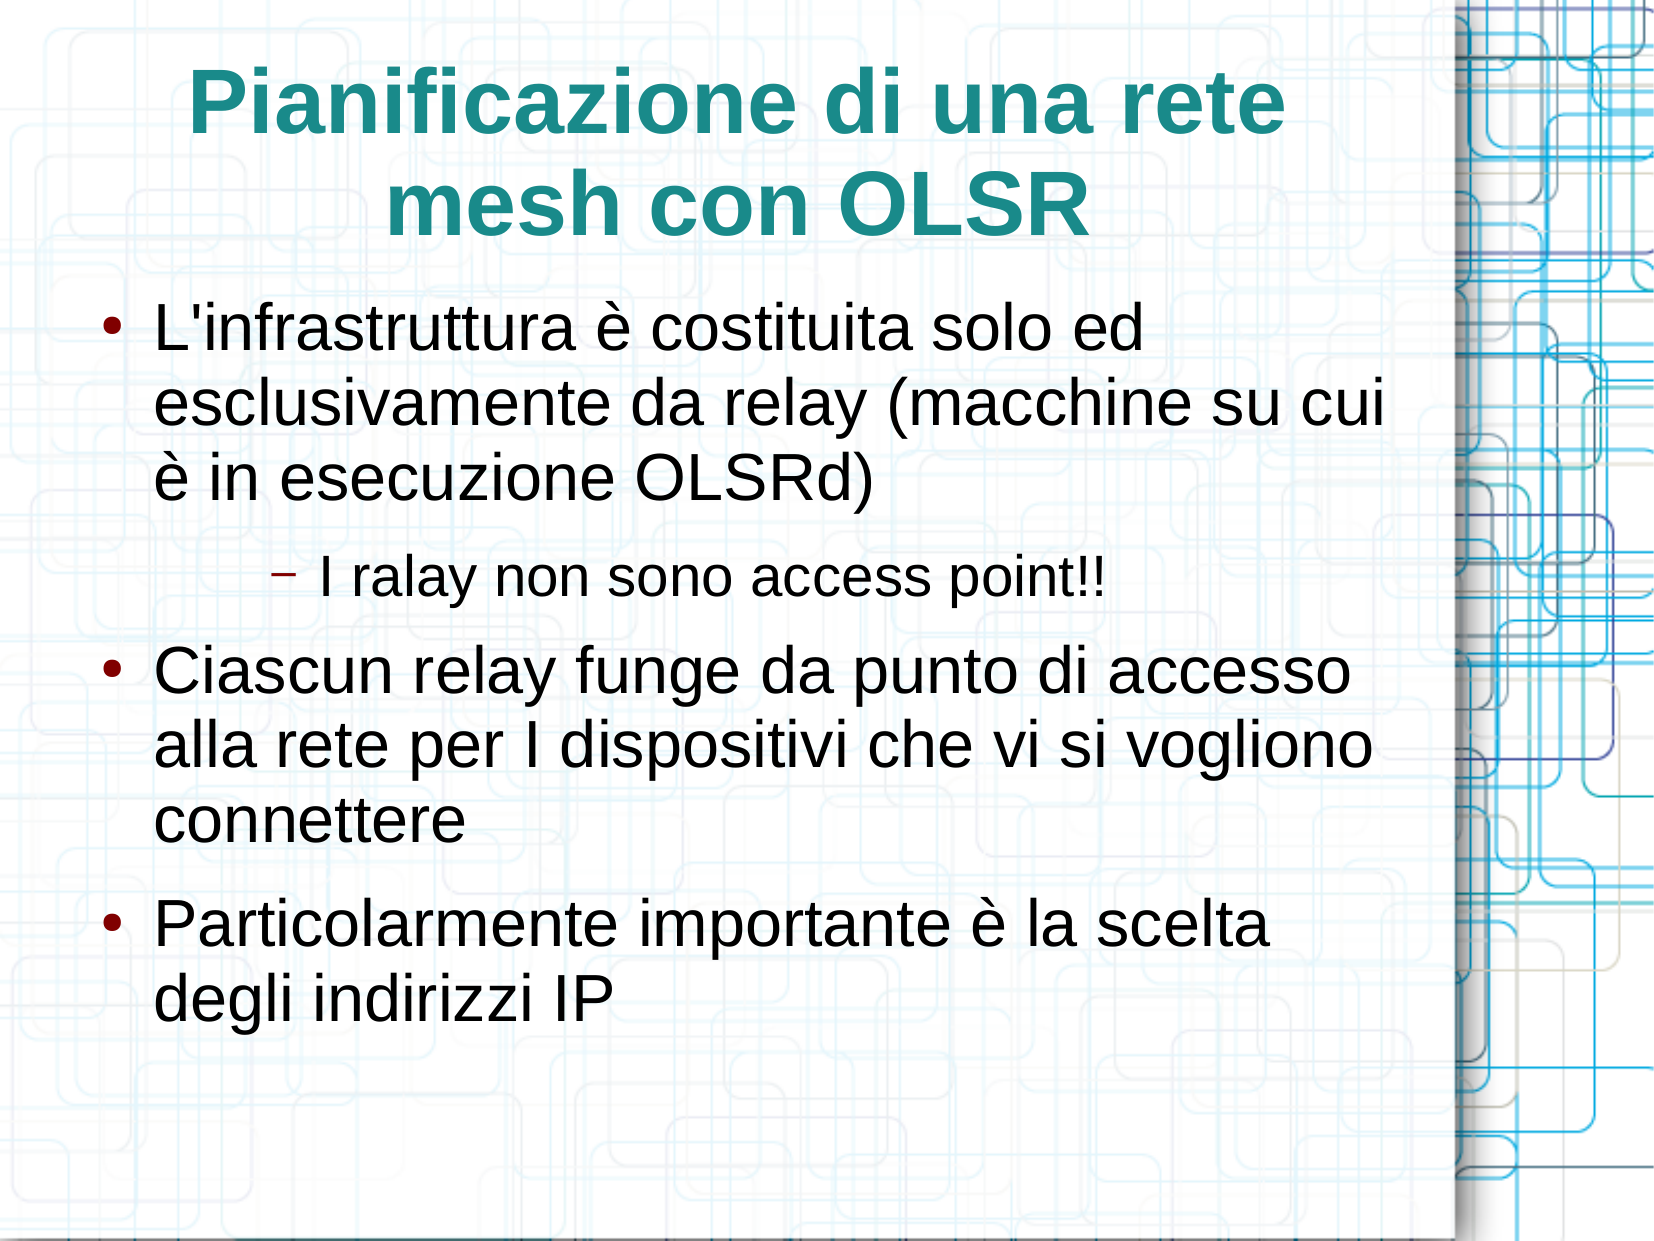

# Pianificazione di una rete mesh con OLSR
L'infrastruttura è costituita solo ed esclusivamente da relay (macchine su cui è in esecuzione OLSRd)
I ralay non sono access point!!
Ciascun relay funge da punto di accesso alla rete per I dispositivi che vi si vogliono connettere
Particolarmente importante è la scelta degli indirizzi IP